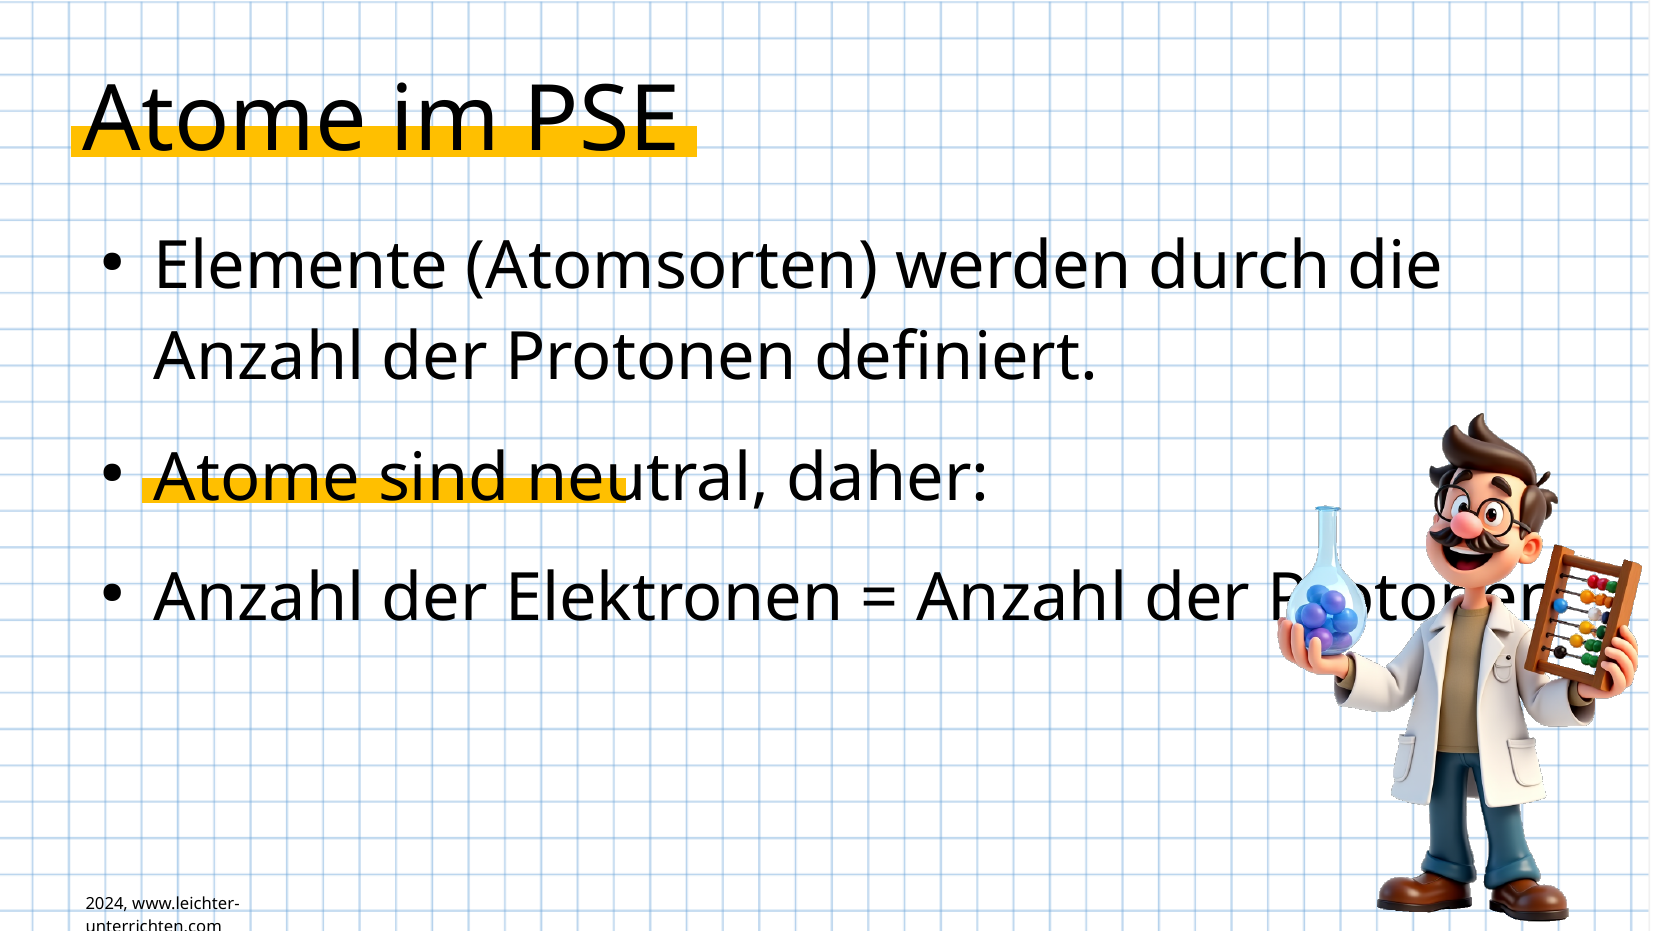

# Atome im PSE
Elemente (Atomsorten) werden durch die Anzahl der Protonen definiert.
Atome sind neutral, daher:
Anzahl der Elektronen = Anzahl der Protonen